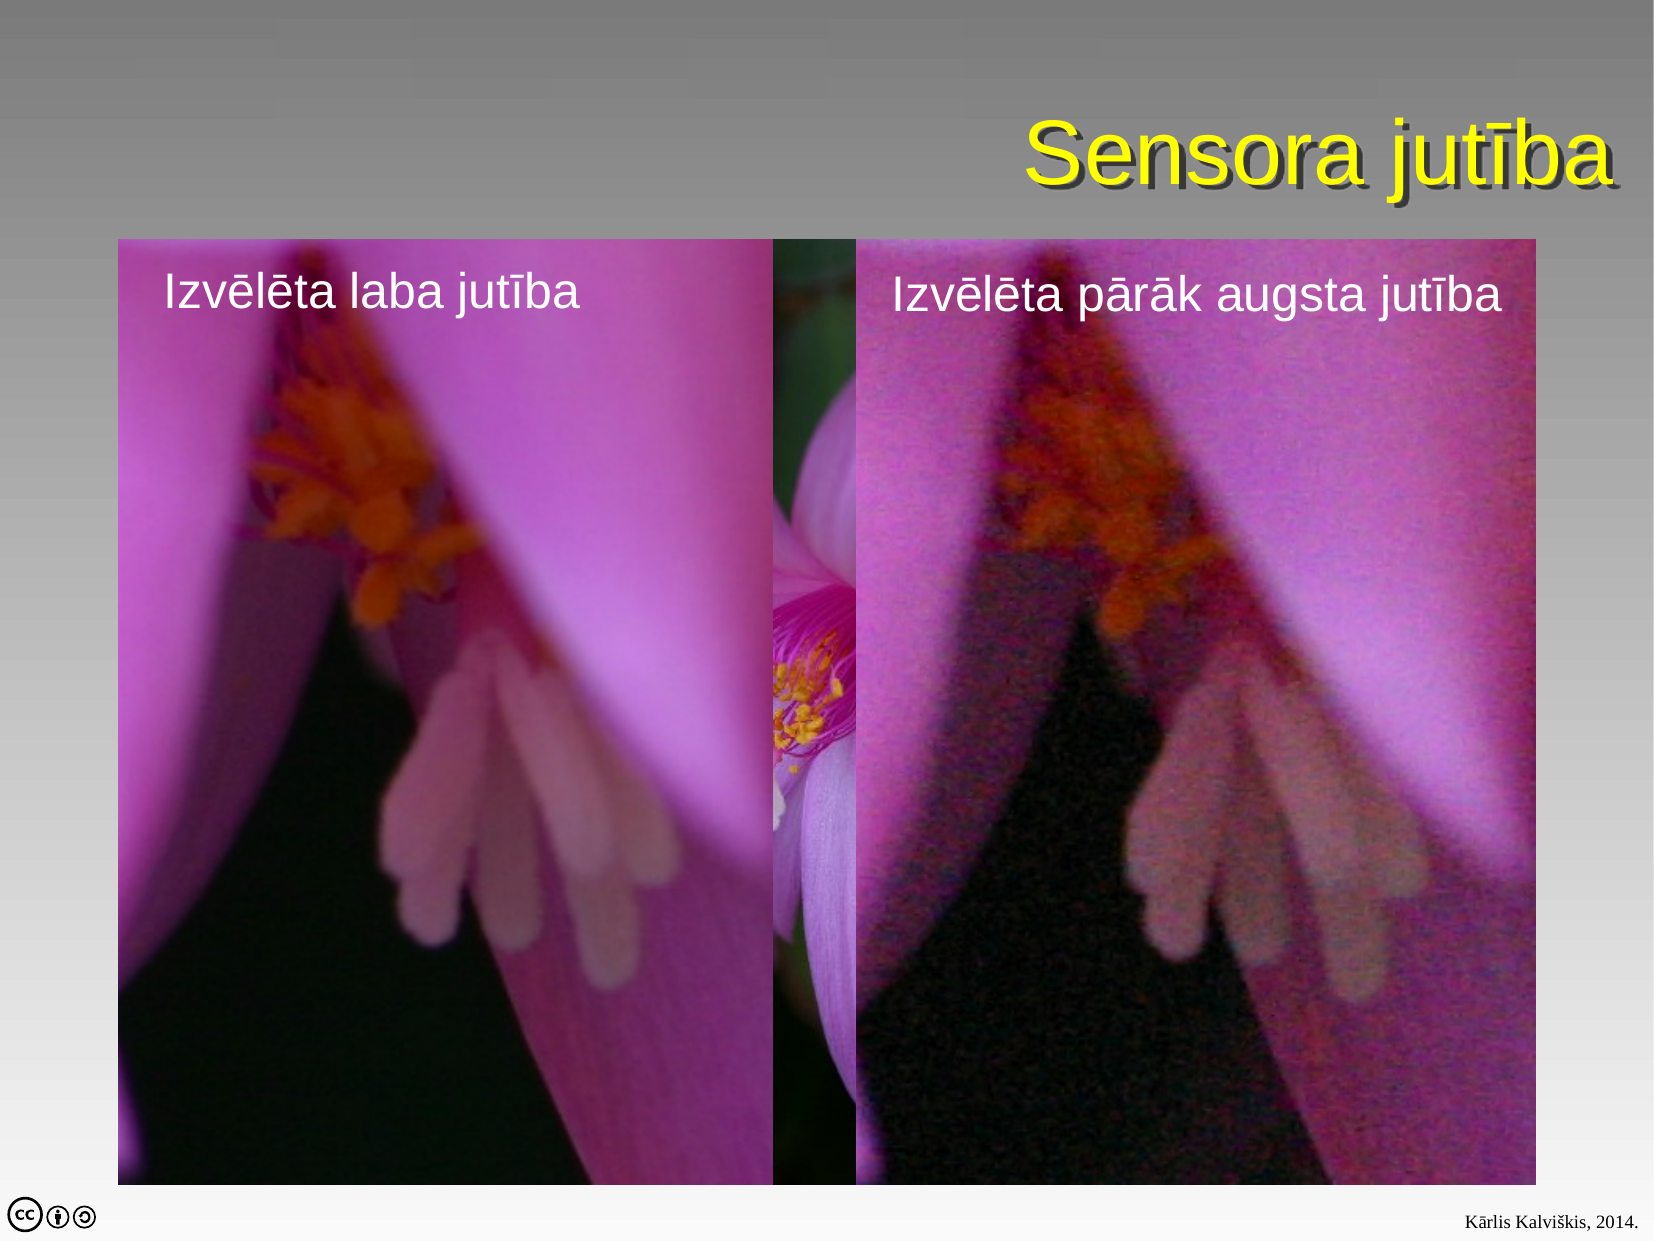

# Sensora jutība
Izvēlēta laba jutība
Izvēlēta pārāk augsta jutība